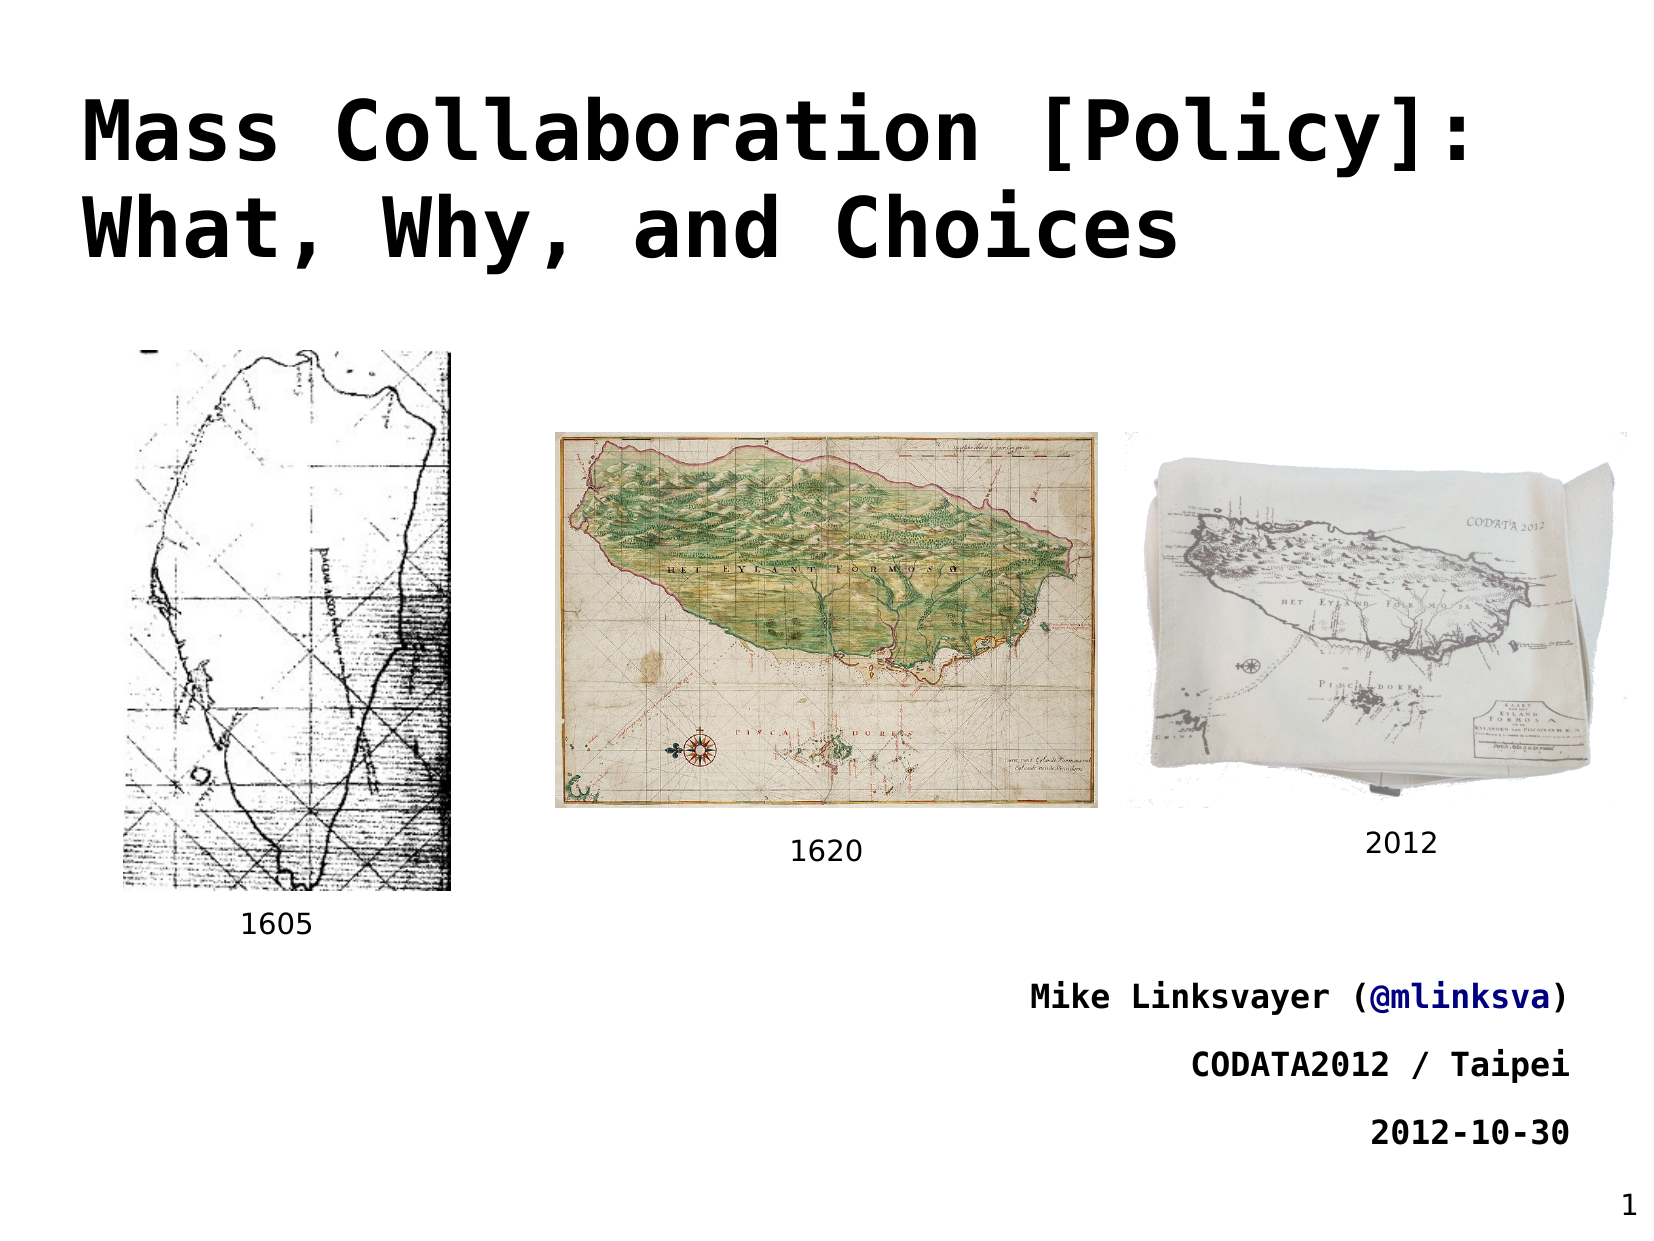

# Mass Collaboration [Policy]: What, Why, and Choices
Mike Linksvayer (@mlinksva)
CODATA2012 / Taipei
2012-10-30
2012
1620
1605